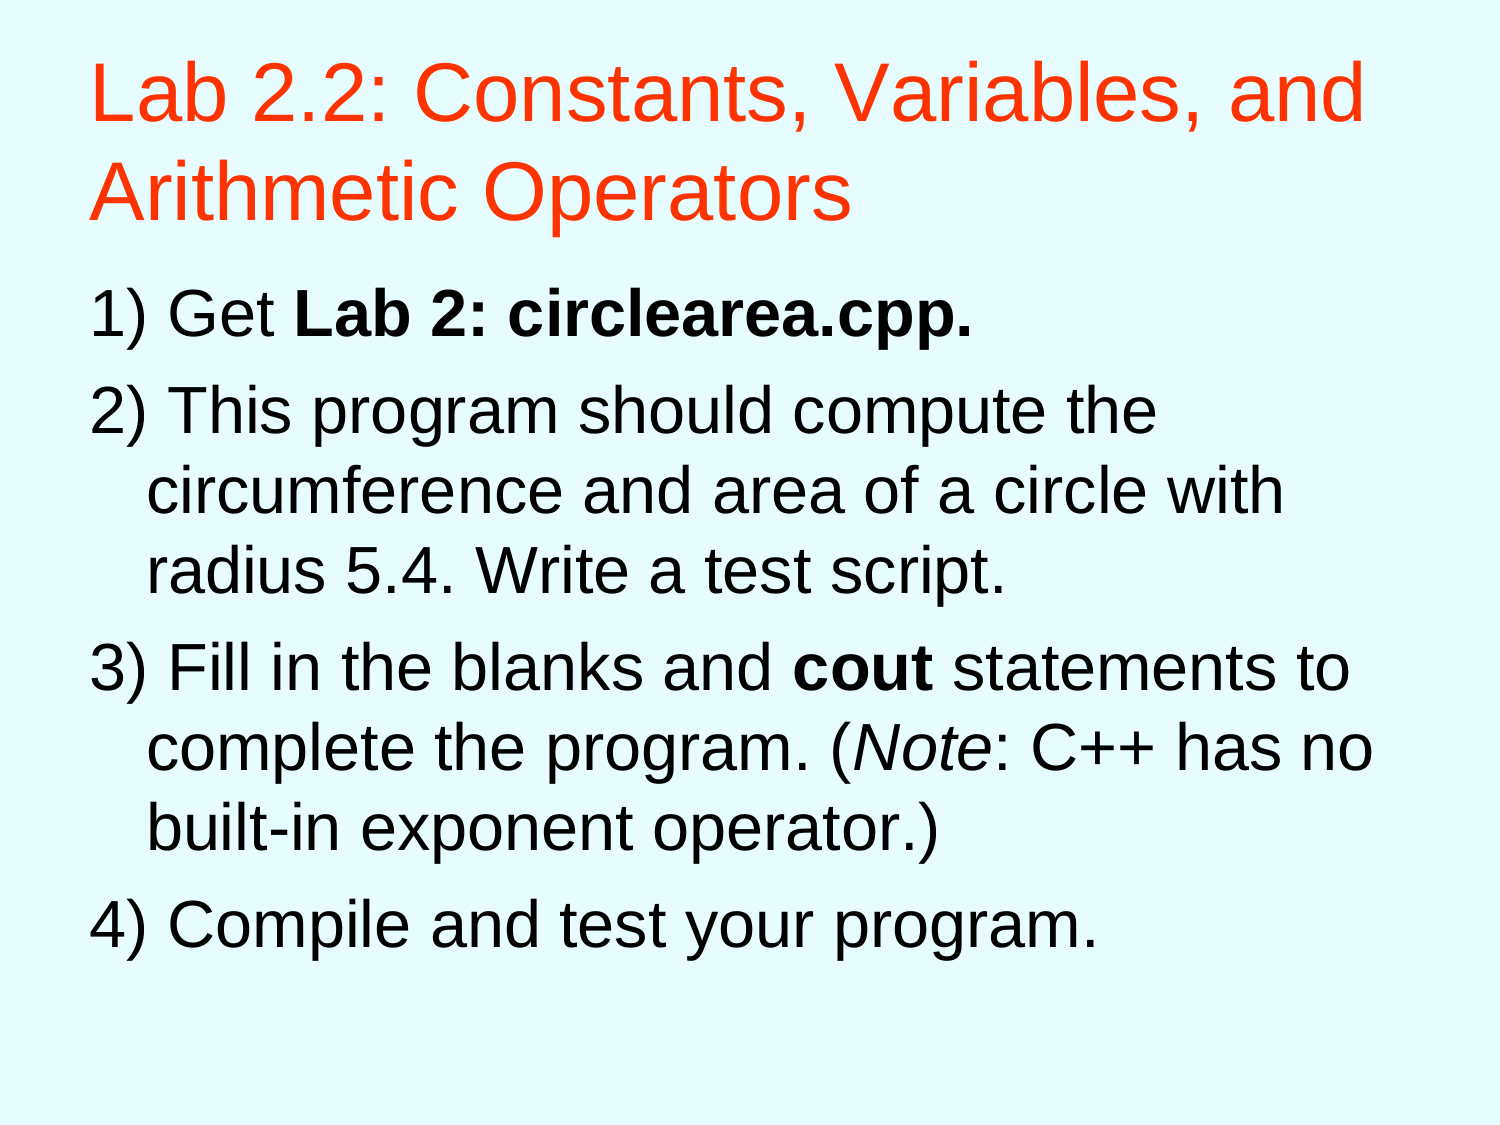

# Lab 2.2: Constants, Variables, and Arithmetic Operators
 Get Lab 2: circlearea.cpp.
 This program should compute the circumference and area of a circle with radius 5.4. Write a test script.
 Fill in the blanks and cout statements to complete the program. (Note: C++ has no built-in exponent operator.)
 Compile and test your program.